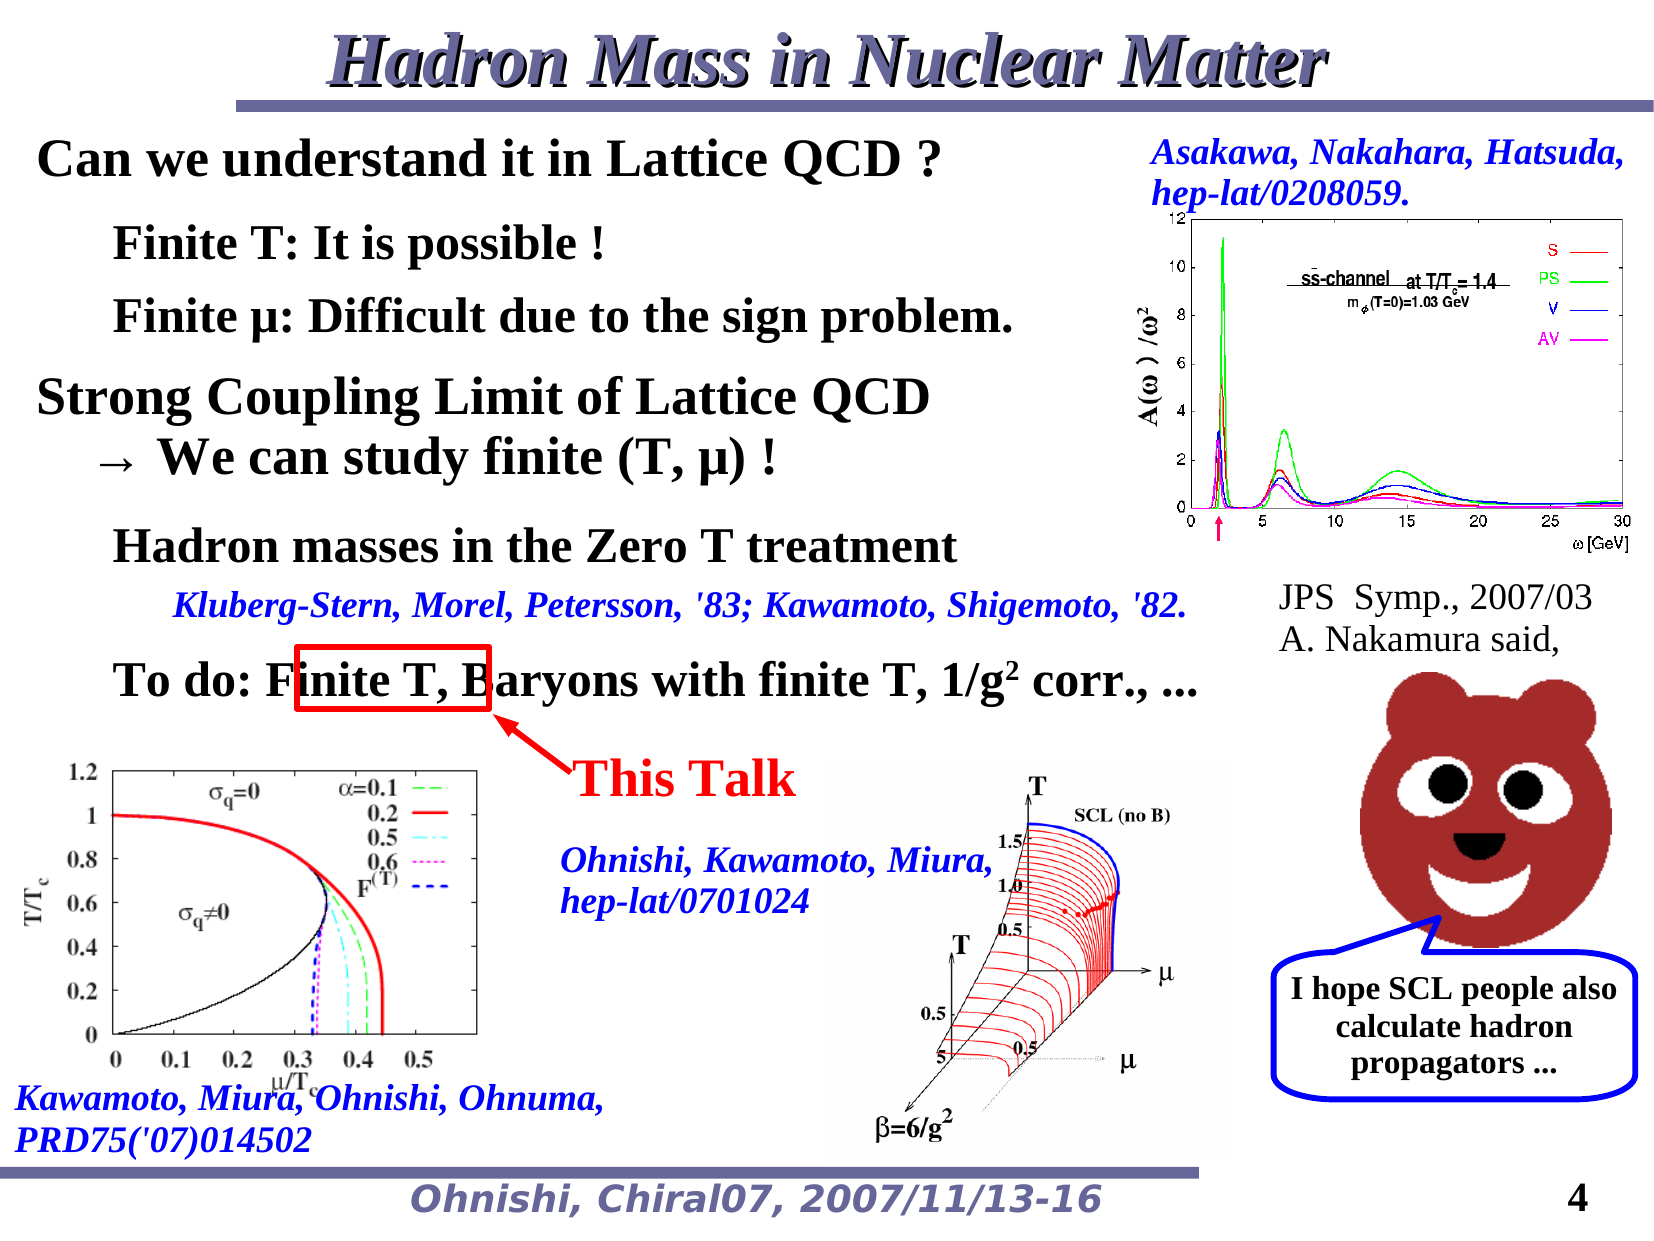

# Hadron Mass in Nuclear Matter
Can we understand it in Lattice QCD ?
Finite T: It is possible !
Finite μ: Difficult due to the sign problem.
Strong Coupling Limit of Lattice QCD
→ We can study finite (T, μ) !
Hadron masses in the Zero T treatment
 Kluberg-Stern, Morel, Petersson, '83; Kawamoto, Shigemoto, '82.
To do: Finite T, Baryons with finite T, 1/g2 corr., ...
Asakawa, Nakahara, Hatsuda,
hep-lat/0208059.
JPS Symp., 2007/03
A. Nakamura said,
I hope SCL people also calculate hadron propagators ...
This Talk
Kawamoto, Miura, Ohnishi, Ohnuma,
PRD75('07)014502
Ohnishi, Kawamoto, Miura,
hep-lat/0701024